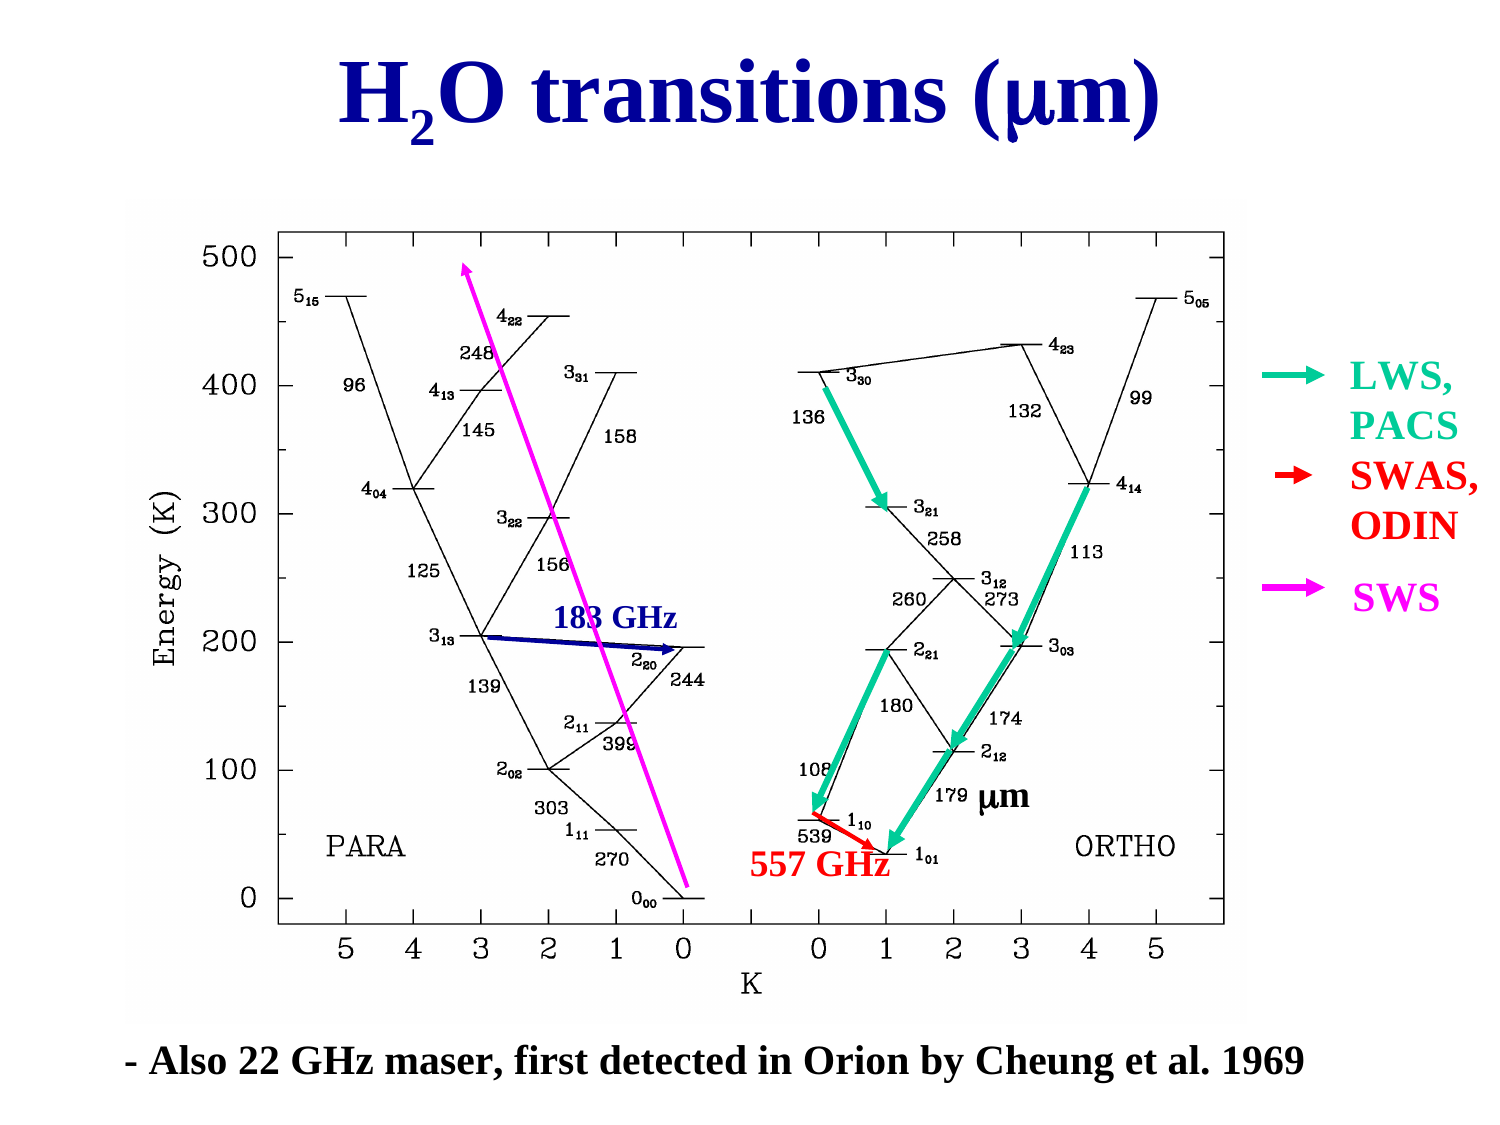

# H2O transitions (m)
LWS,
PACS
SWAS,
ODIN
SWS
183 GHz
m
557 GHz
- Also 22 GHz maser, first detected in Orion by Cheung et al. 1969